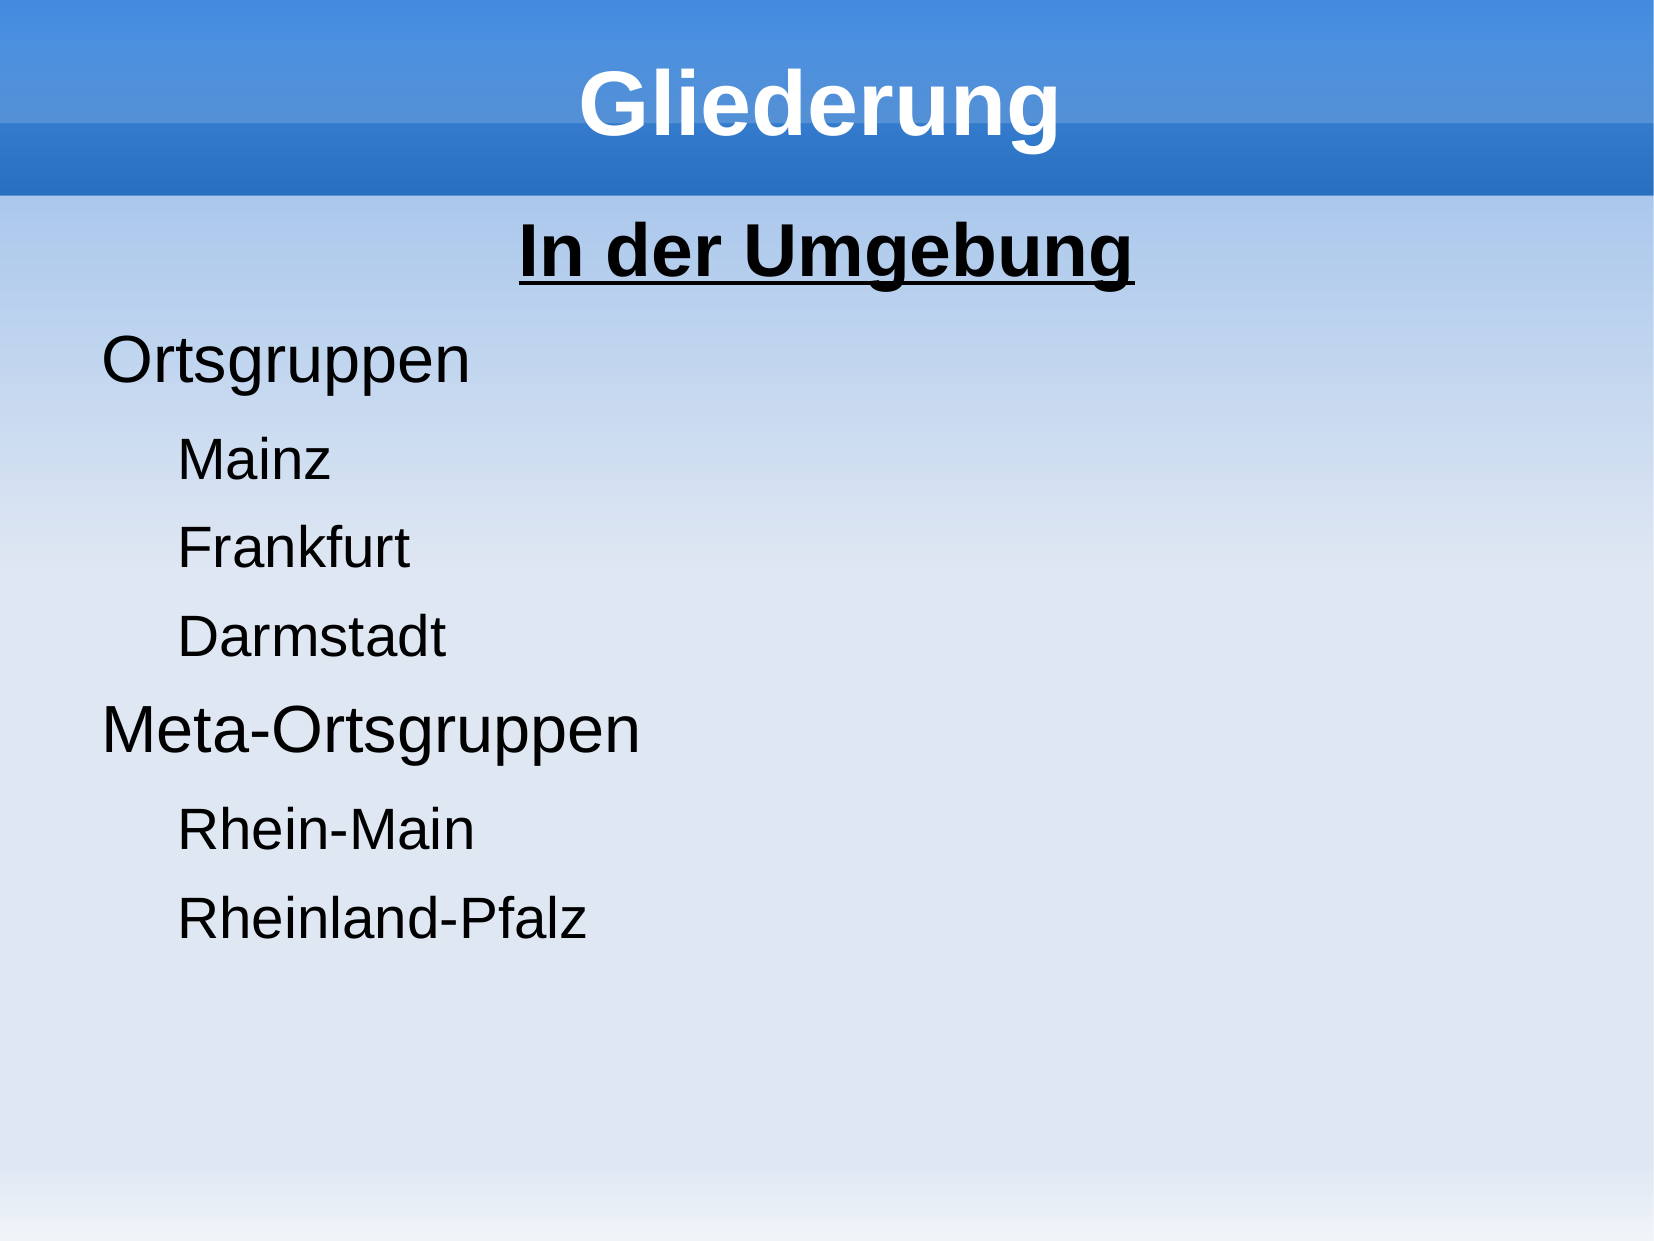

# Gliederung
In der Umgebung
 Ortsgruppen
Mainz
Frankfurt
Darmstadt
 Meta-Ortsgruppen
Rhein-Main
Rheinland-Pfalz